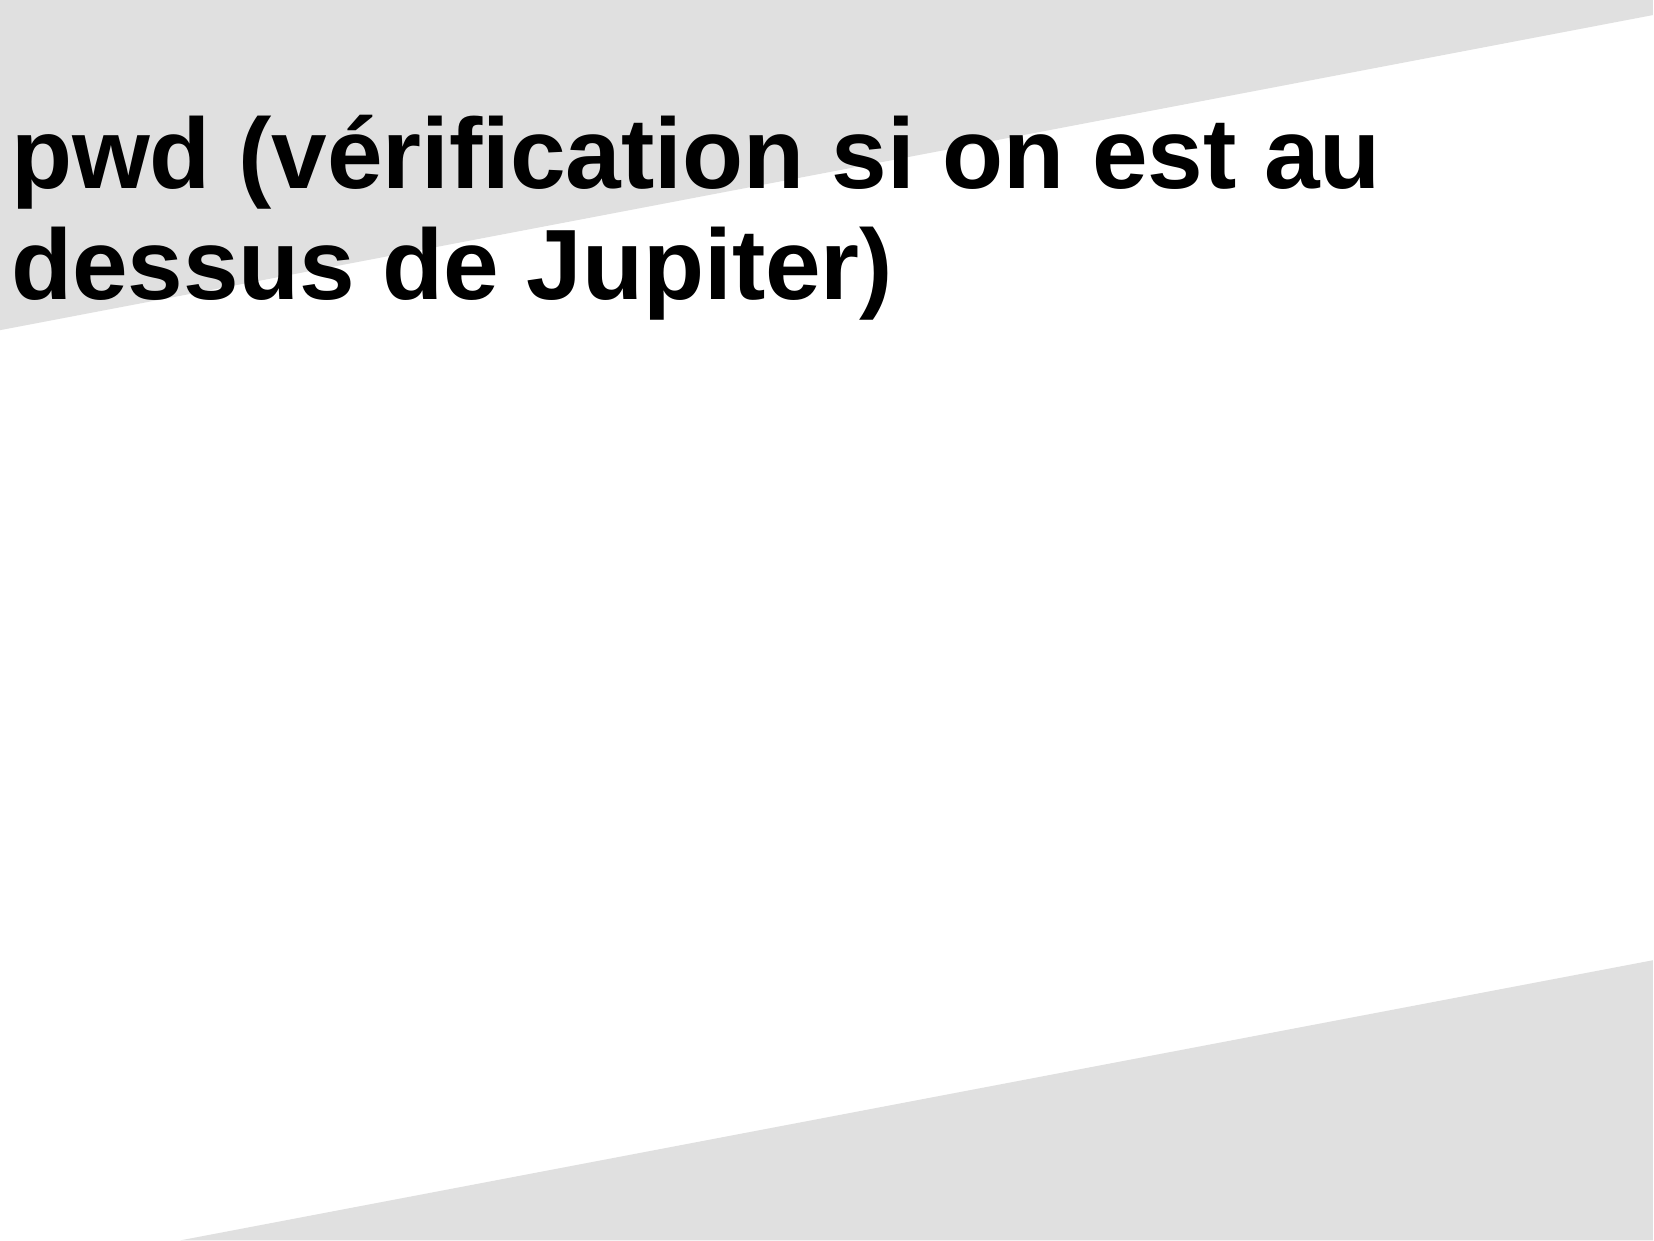

# pwd (vérification si on est au dessus de Jupiter)